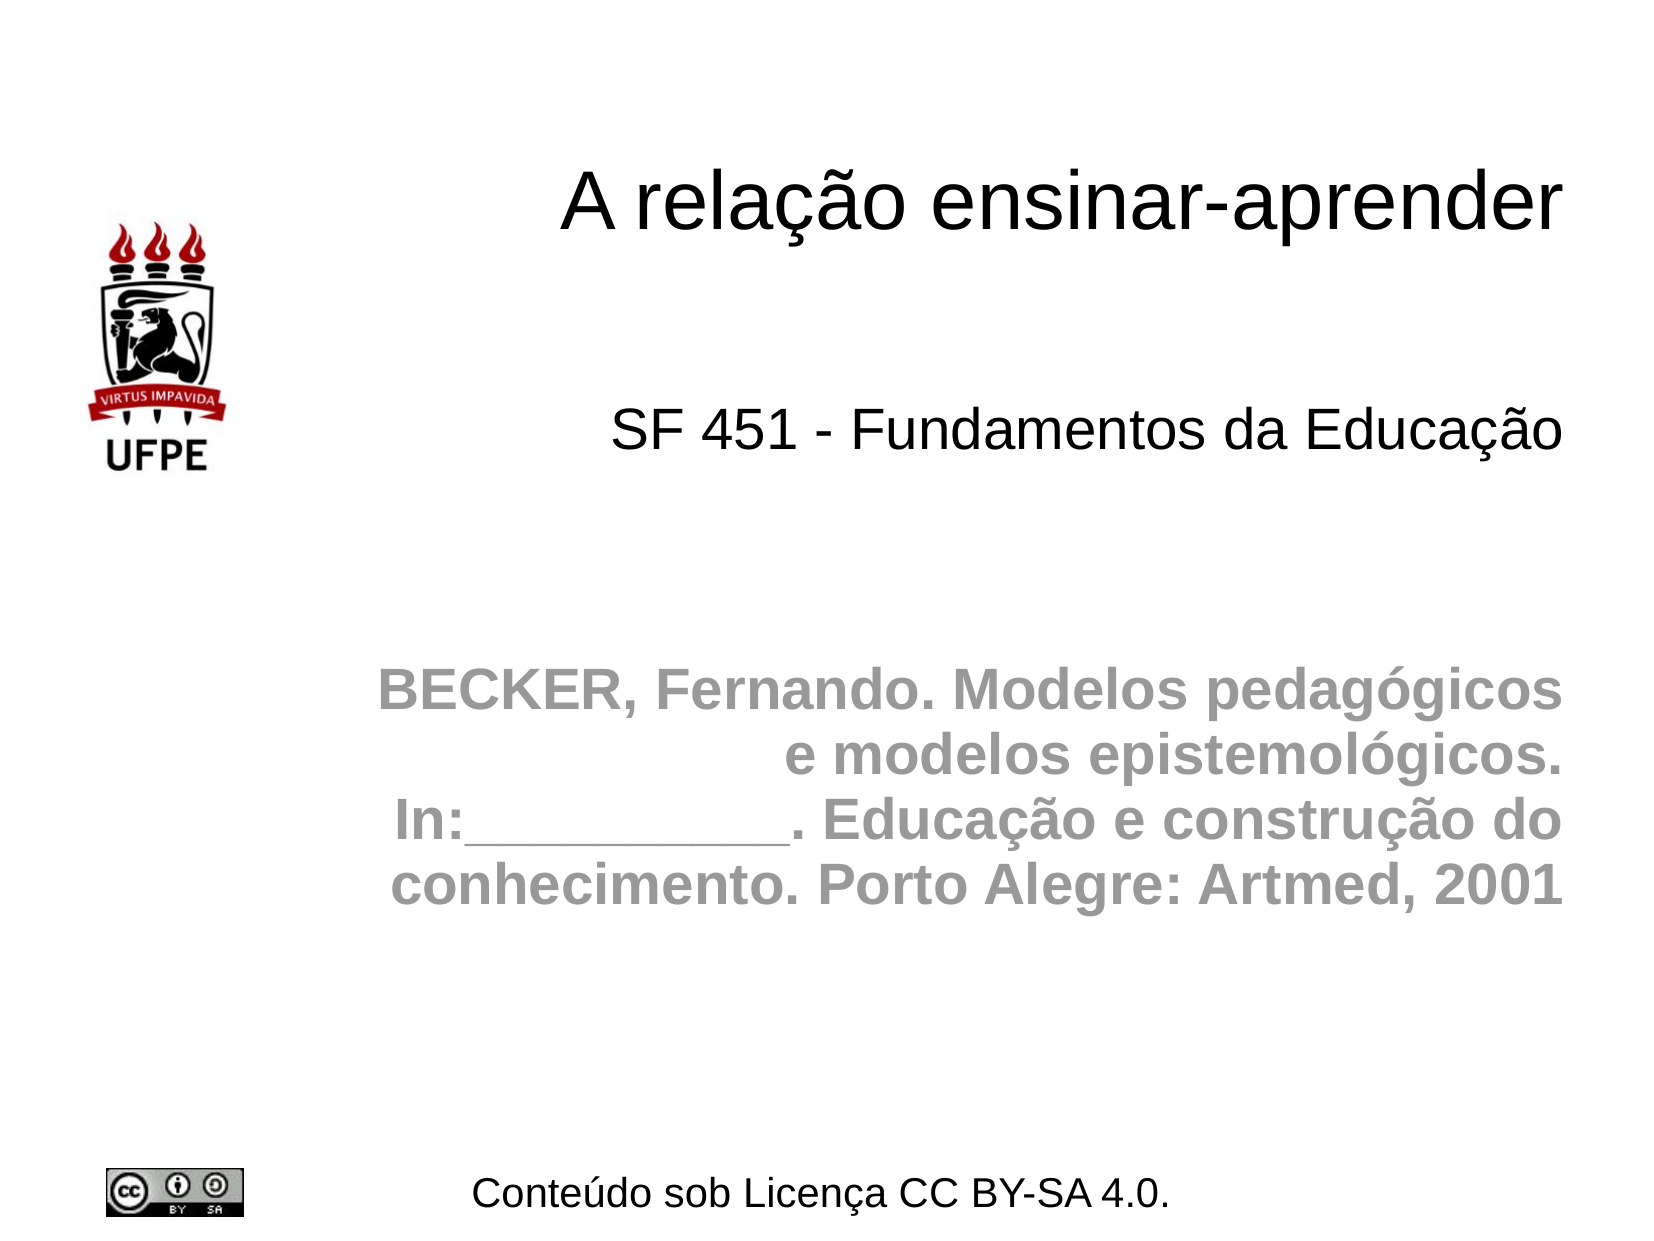

# A relação ensinar-aprender
SF 451 - Fundamentos da Educação
BECKER, Fernando. Modelos pedagógicos e modelos epistemológicos. In:__________. Educação e construção do conhecimento. Porto Alegre: Artmed, 2001
Conteúdo sob Licença CC BY-SA 4.0.